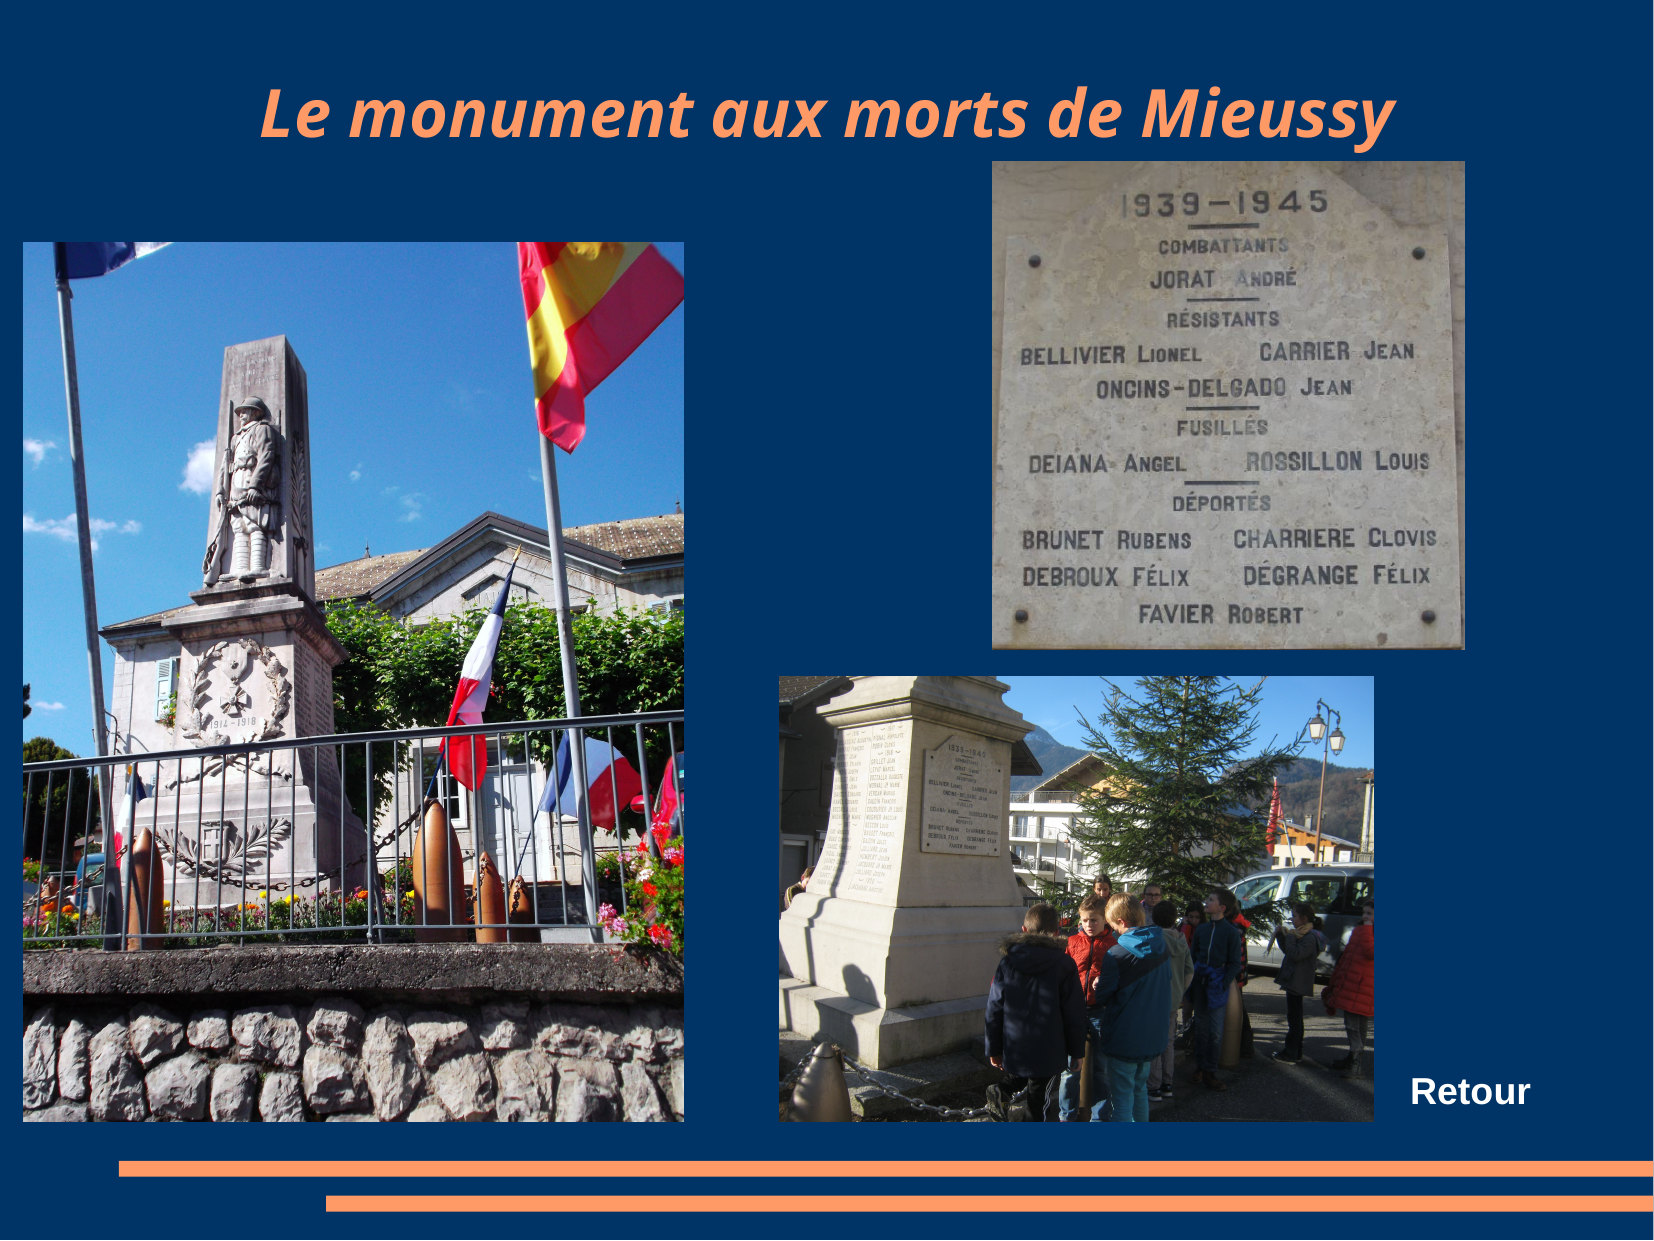

# Le monument aux morts de Mieussy
Retour